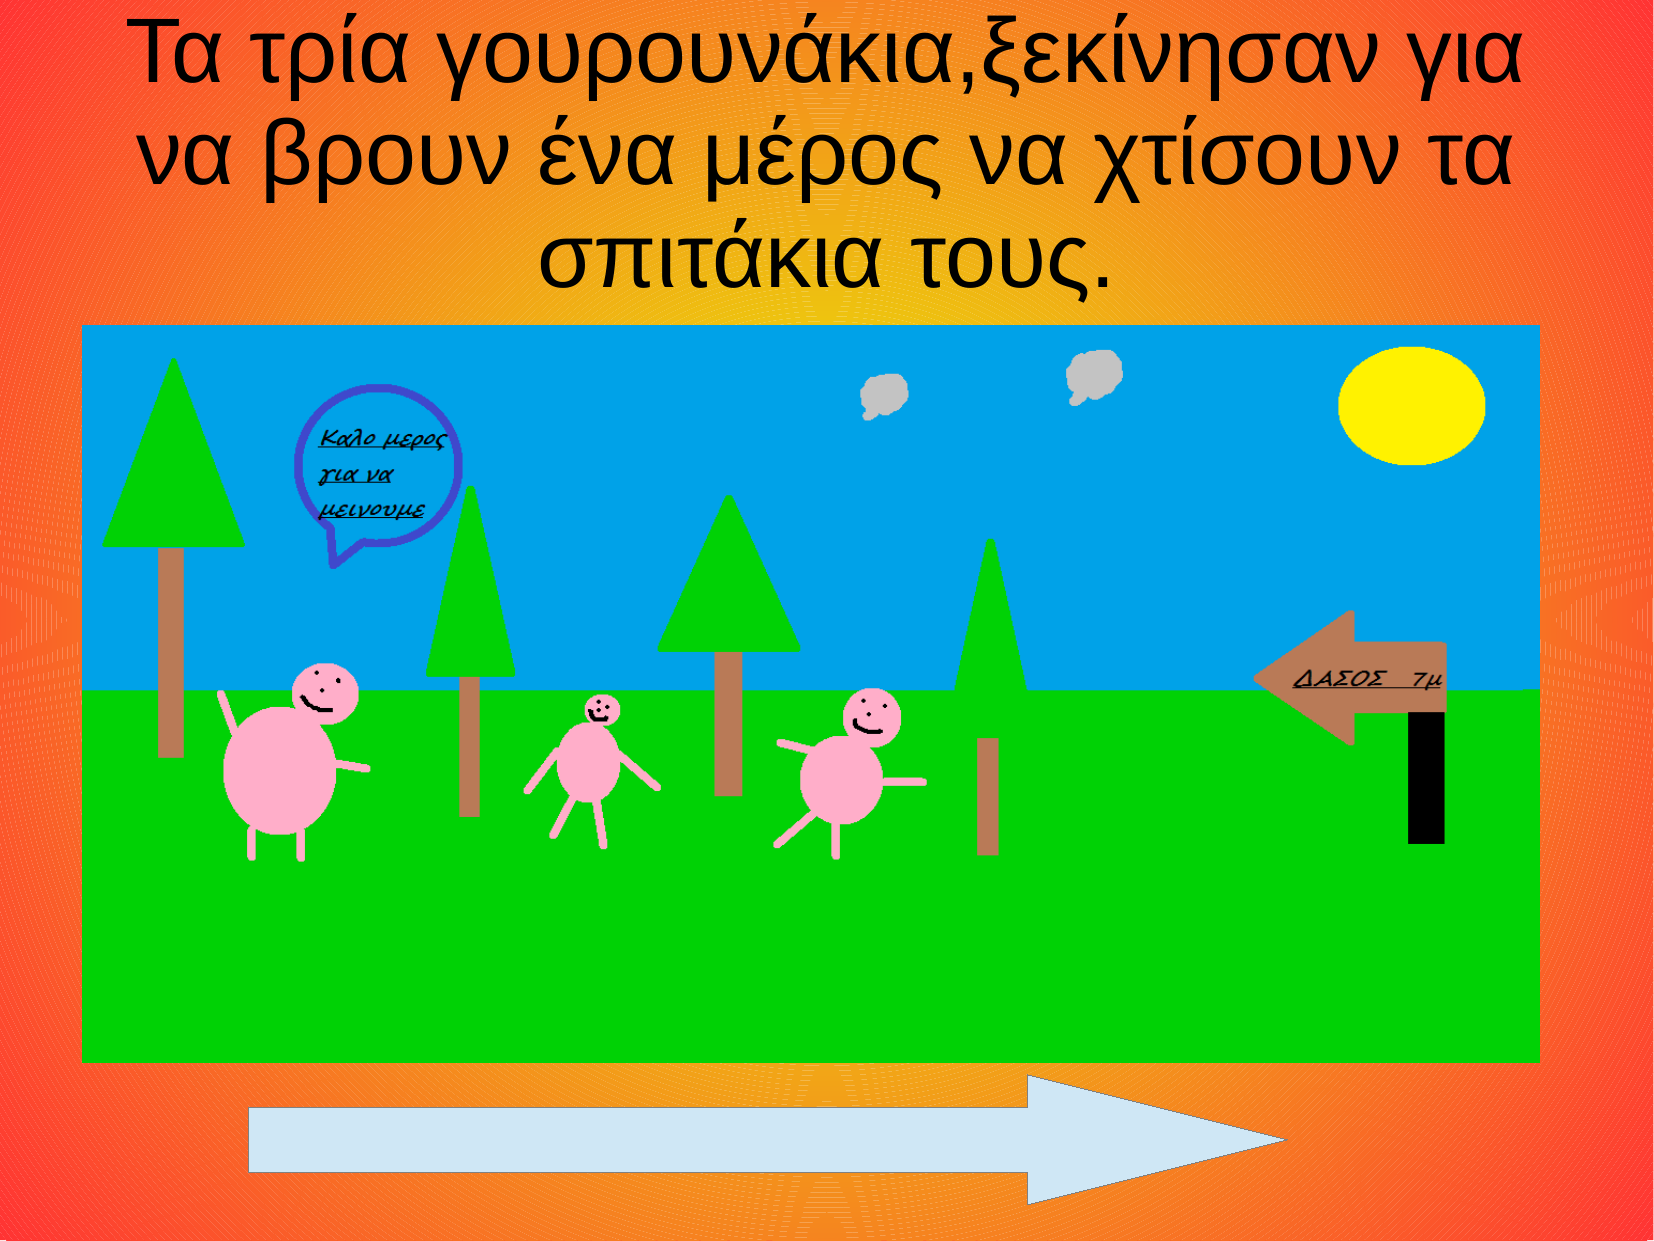

# Τα τρία γουρουνάκια,ξεκίνησαν για να βρουν ένα μέρος να χτίσουν τα σπιτάκια τους.